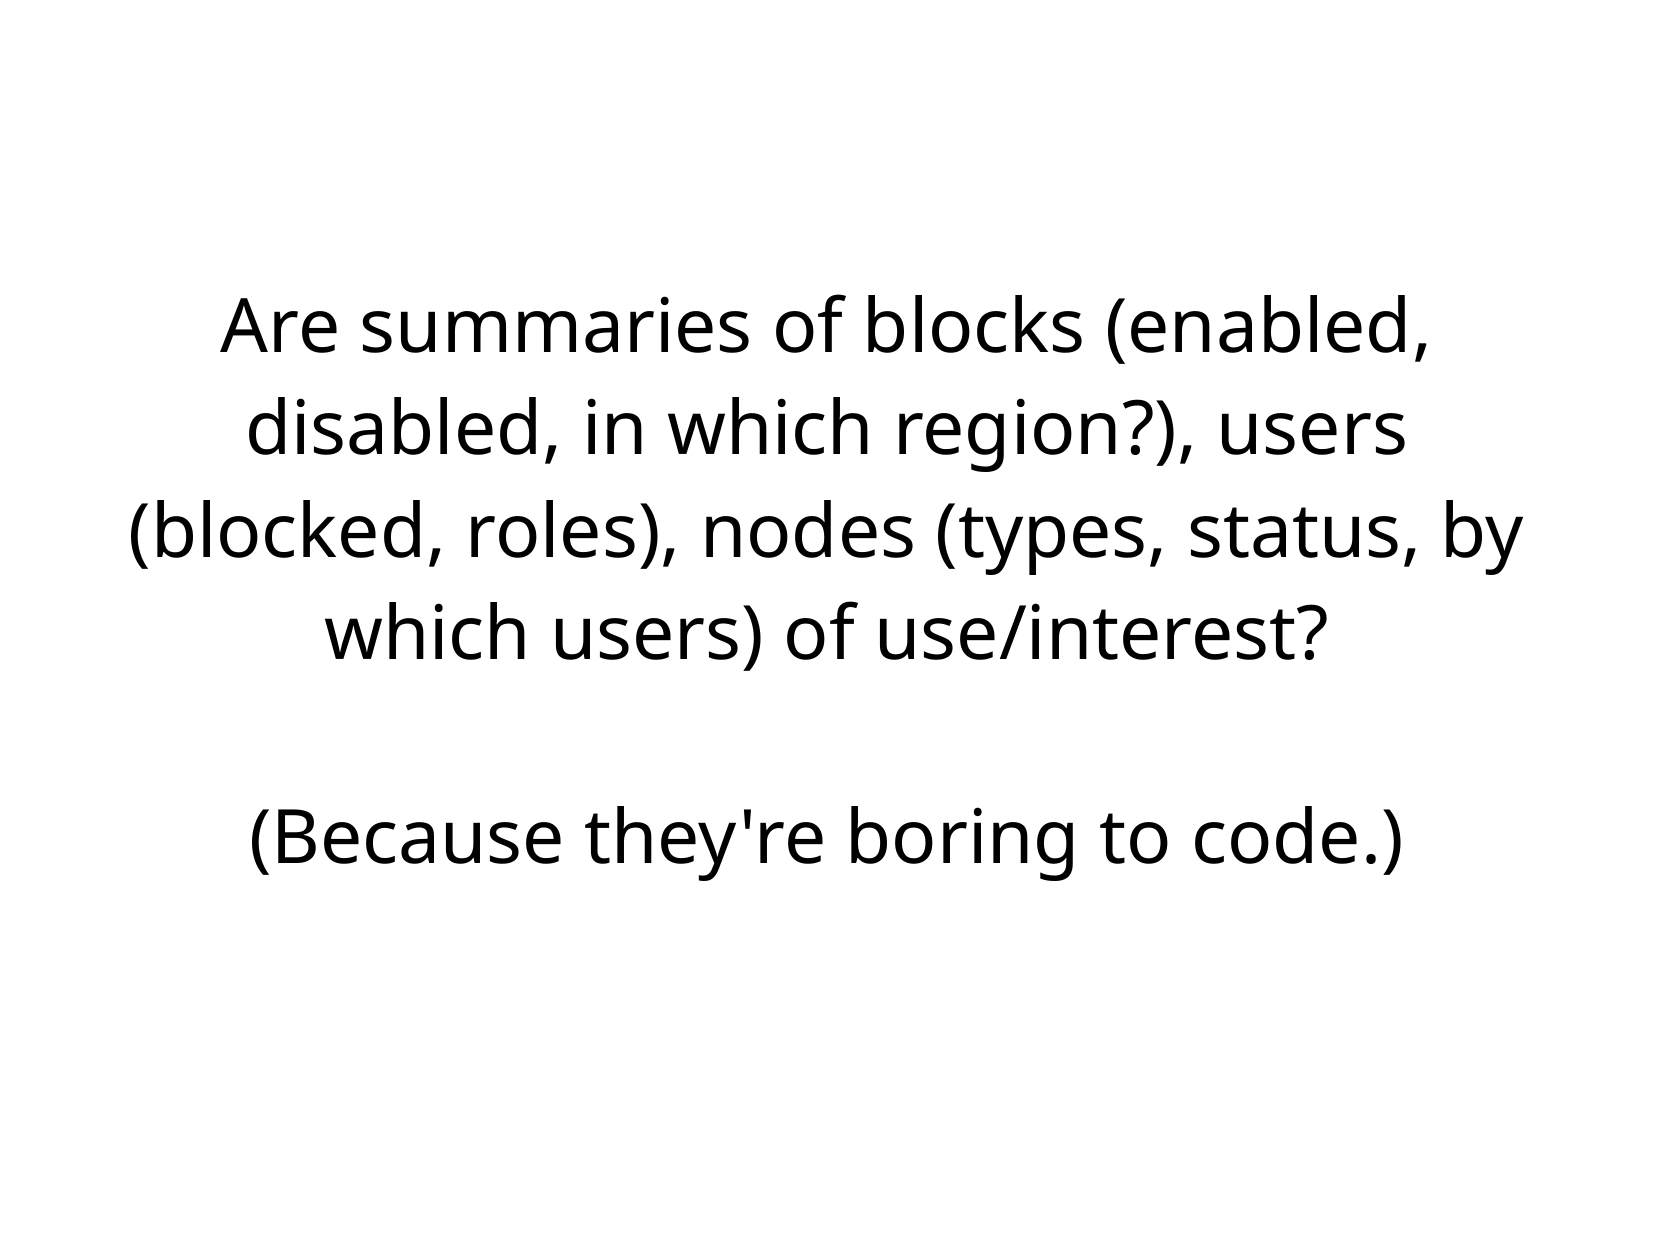

# Are summaries of blocks (enabled, disabled, in which region?), users (blocked, roles), nodes (types, status, by which users) of use/interest?
(Because they're boring to code.)